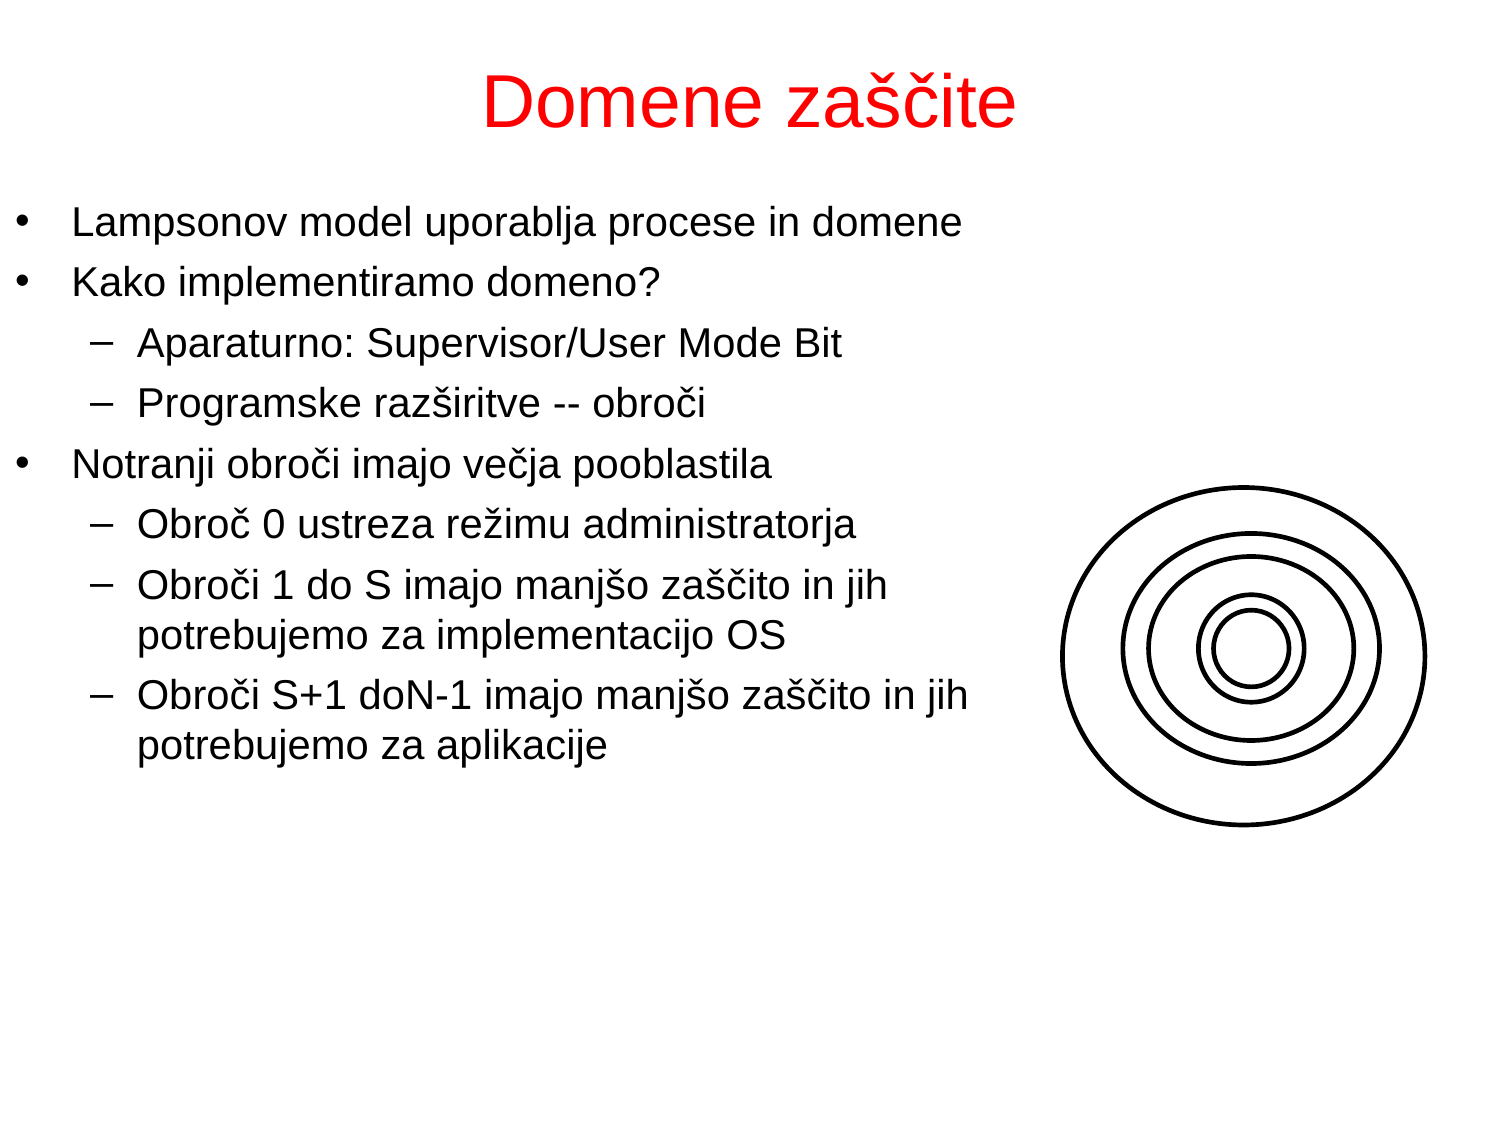

# Domene zaščite
Lampsonov model uporablja procese in domene
Kako implementiramo domeno?
Aparaturno: Supervisor/User Mode Bit
Programske razširitve -- obroči
Notranji obroči imajo večja pooblastila
Obroč 0 ustreza režimu administratorja
Obroči 1 do S imajo manjšo zaščito in jih potrebujemo za implementacijo OS
Obroči S+1 doN-1 imajo manjšo zaščito in jih potrebujemo za aplikacije